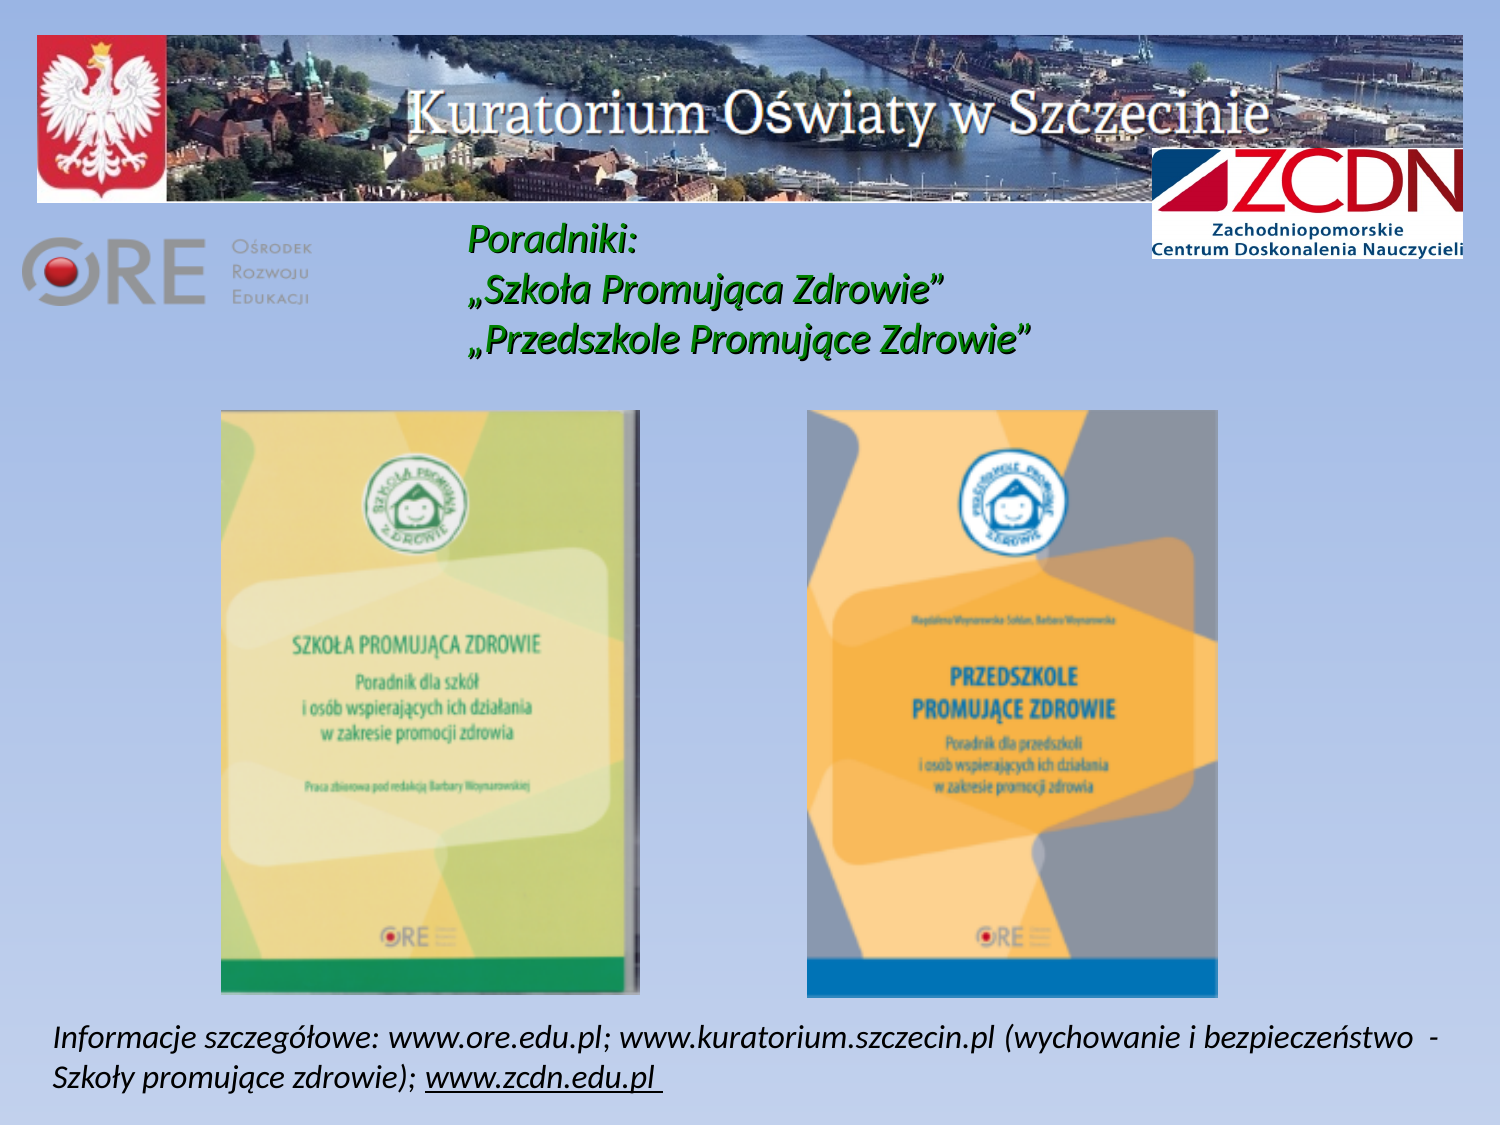

#
Poradniki:
„Szkoła Promująca Zdrowie”
„Przedszkole Promujące Zdrowie”
Informacje szczegółowe: www.ore.edu.pl; www.kuratorium.szczecin.pl (wychowanie i bezpieczeństwo - Szkoły promujące zdrowie); www.zcdn.edu.pl